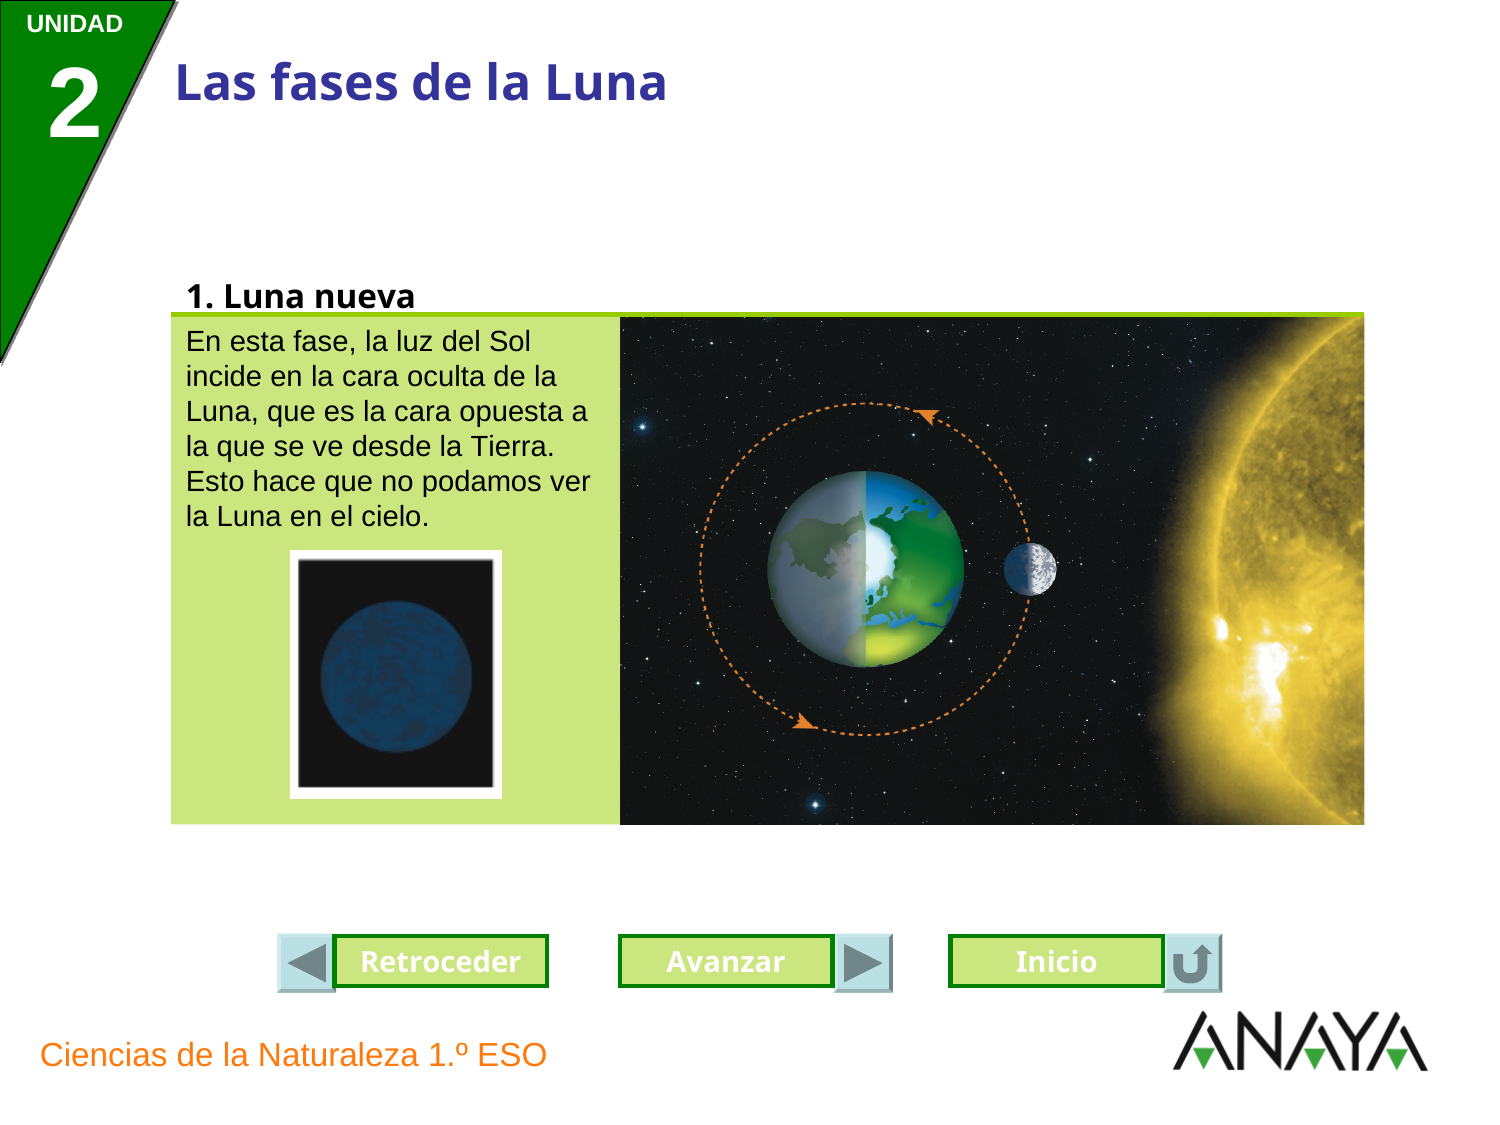

1. Luna nueva
En esta fase, la luz del Sol incide en la cara oculta de la Luna, que es la cara opuesta a la que se ve desde la Tierra. Esto hace que no podamos ver la Luna en el cielo.